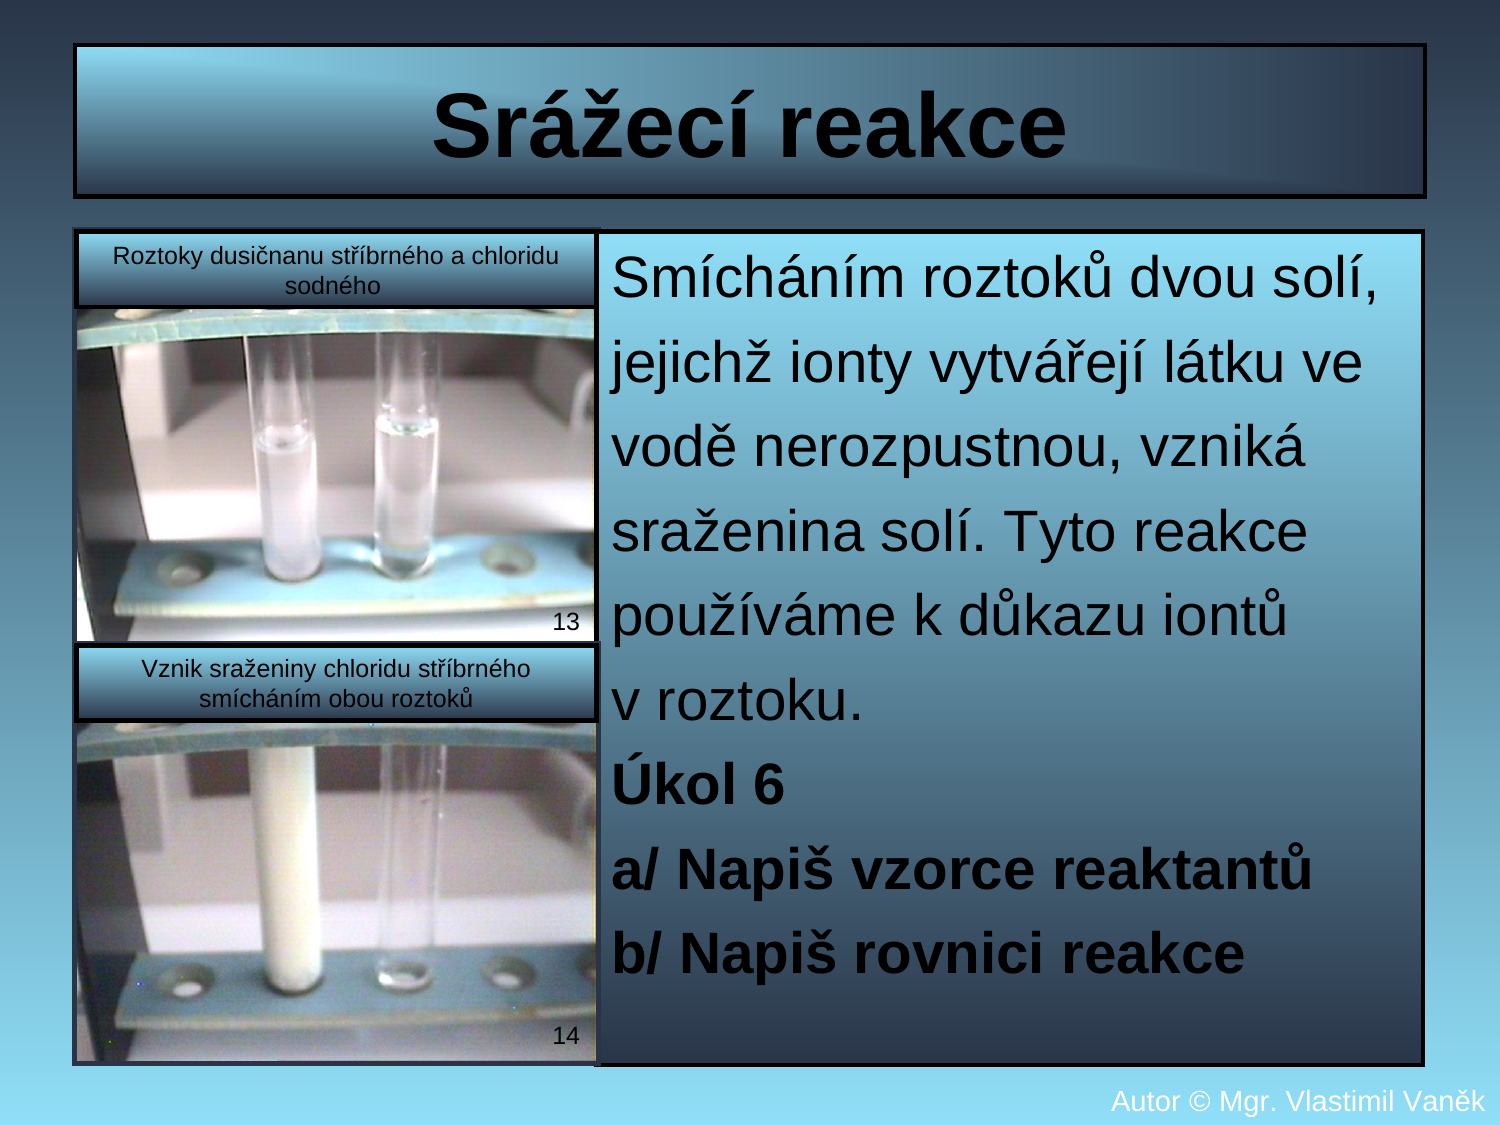

# Srážecí reakce
Roztoky dusičnanu stříbrného a chloridu sodného
Smícháním roztoků dvou solí,
jejichž ionty vytvářejí látku ve
vodě nerozpustnou, vzniká
sraženina solí. Tyto reakce
používáme k důkazu iontů
v roztoku.
Úkol 6
a/ Napiš vzorce reaktantů
b/ Napiš rovnici reakce
13
Vznik sraženiny chloridu stříbrného smícháním obou roztoků
14
Autor © Mgr. Vlastimil Vaněk